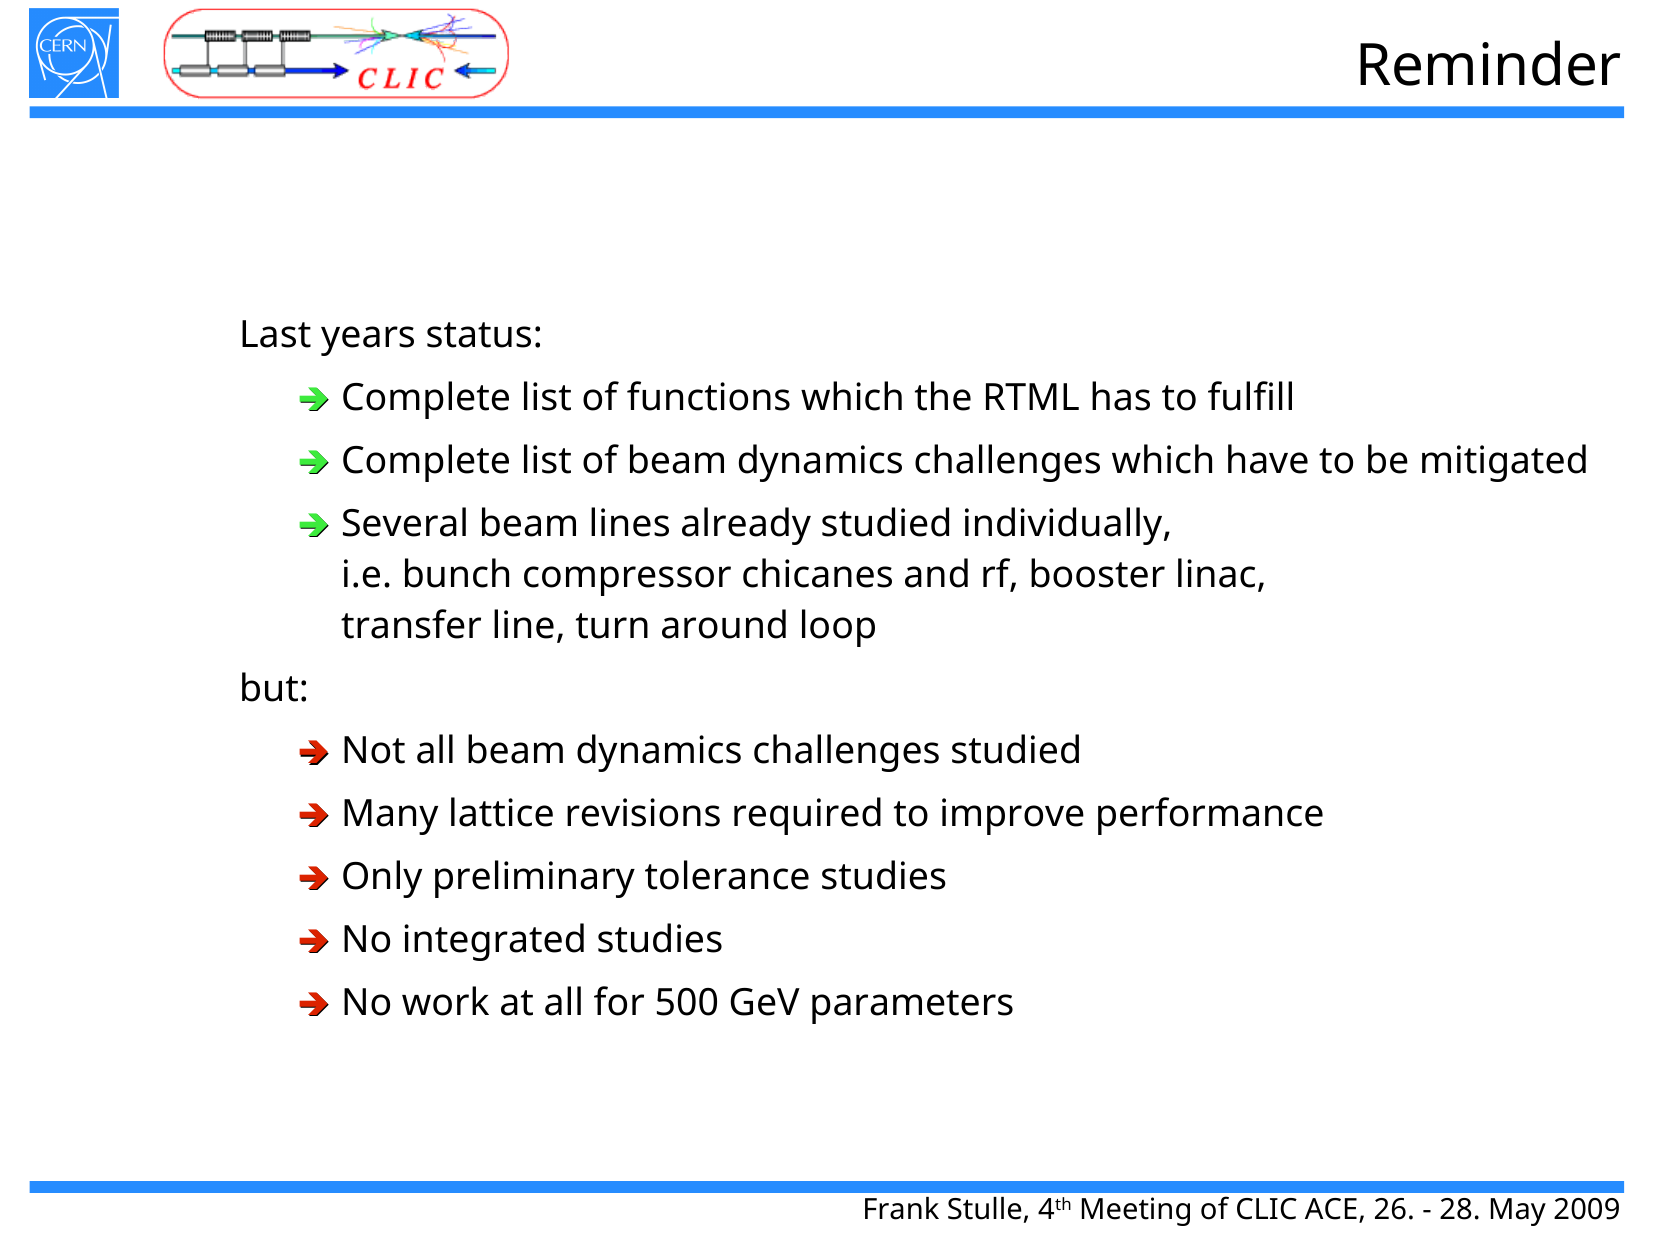

# Reminder
Last years status:
		Complete list of functions which the RTML has to fulfill
		Complete list of beam dynamics challenges which have to be mitigated
		Several beam lines already studied individually,
		i.e. bunch compressor chicanes and rf, booster linac,
		transfer line, turn around loop
but:
		Not all beam dynamics challenges studied
		Many lattice revisions required to improve performance
		Only preliminary tolerance studies
		No integrated studies
		No work at all for 500 GeV parameters